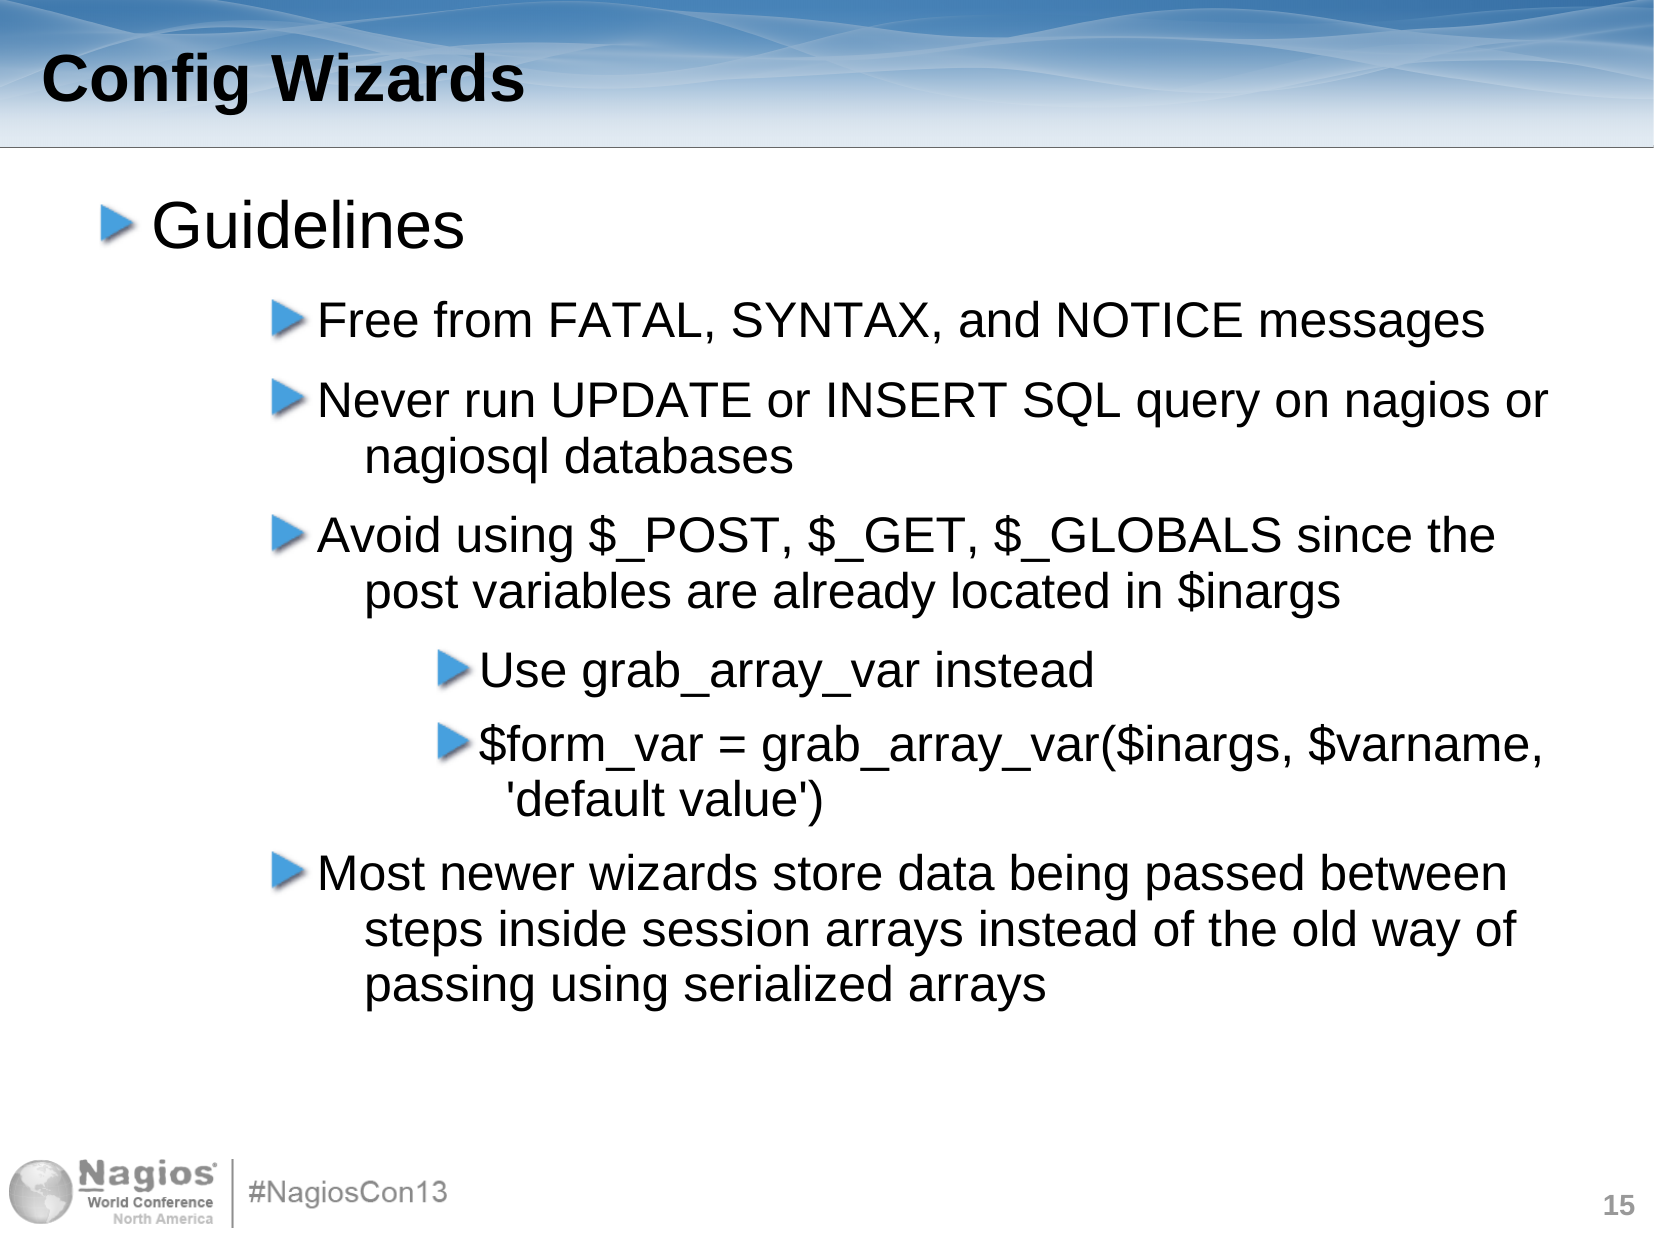

# Config Wizards
Guidelines
Free from FATAL, SYNTAX, and NOTICE messages
Never run UPDATE or INSERT SQL query on nagios or nagiosql databases
Avoid using $_POST, $_GET, $_GLOBALS since the post variables are already located in $inargs
Use grab_array_var instead
$form_var = grab_array_var($inargs, $varname, 'default value')
Most newer wizards store data being passed between steps inside session arrays instead of the old way of passing using serialized arrays
15